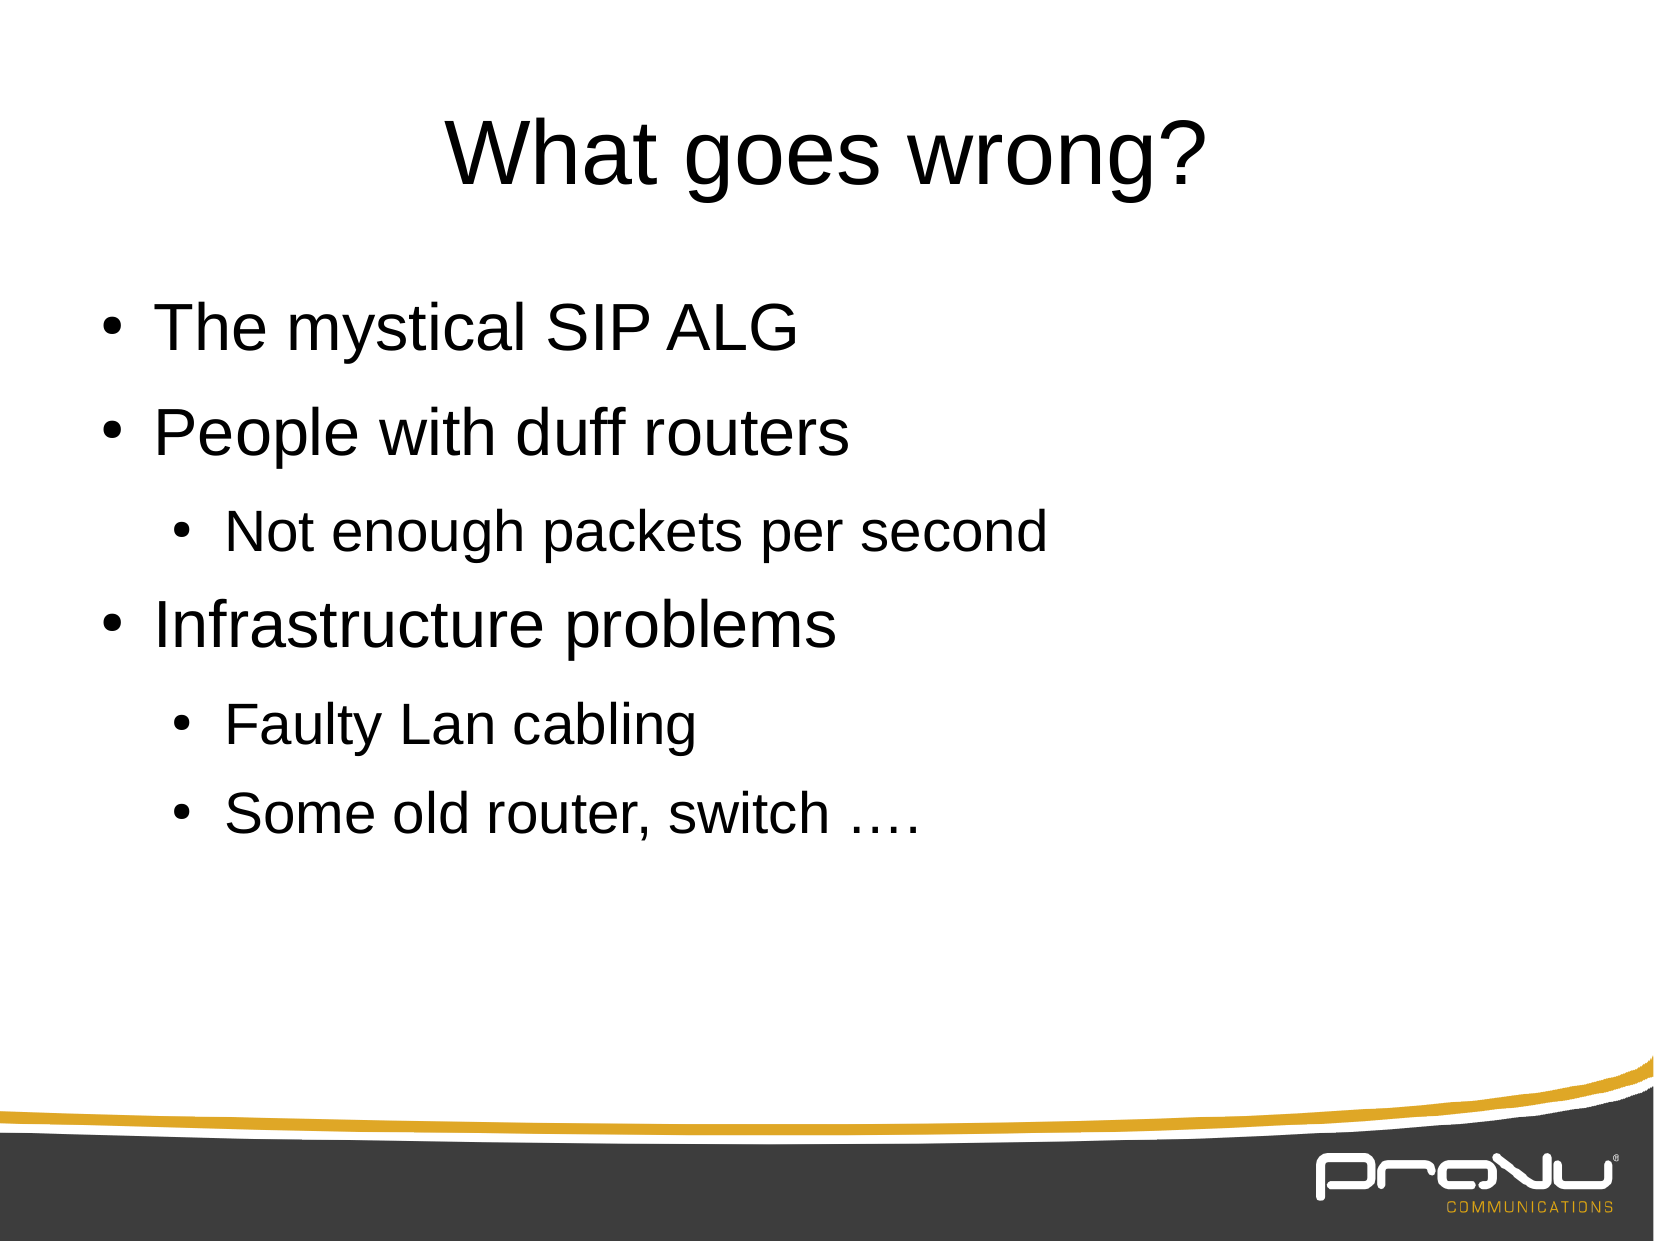

# What goes wrong?
The mystical SIP ALG
People with duff routers
Not enough packets per second
Infrastructure problems
Faulty Lan cabling
Some old router, switch ….